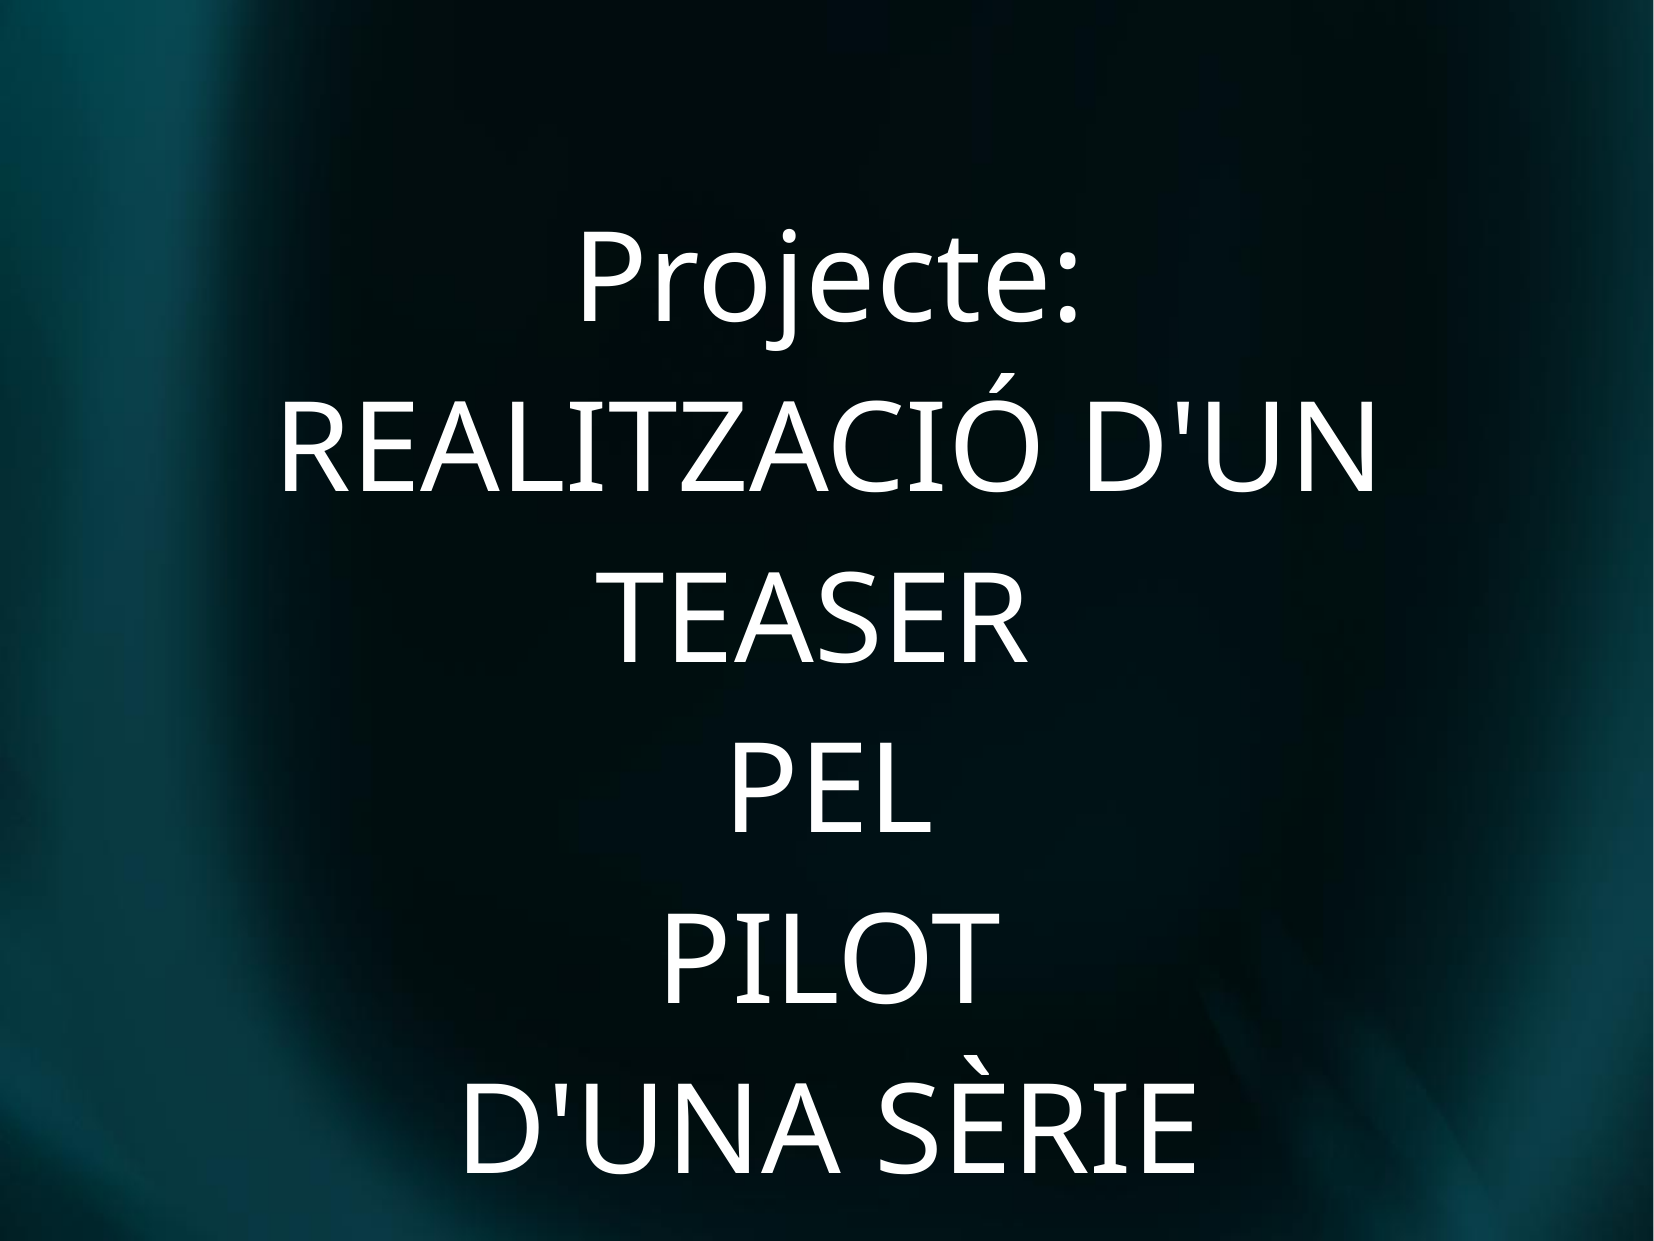

Projecte:
REALITZACIÓ D'UN
TEASER
PEL
PILOT
D'UNA SÈRIE
HIGH CONCEPT